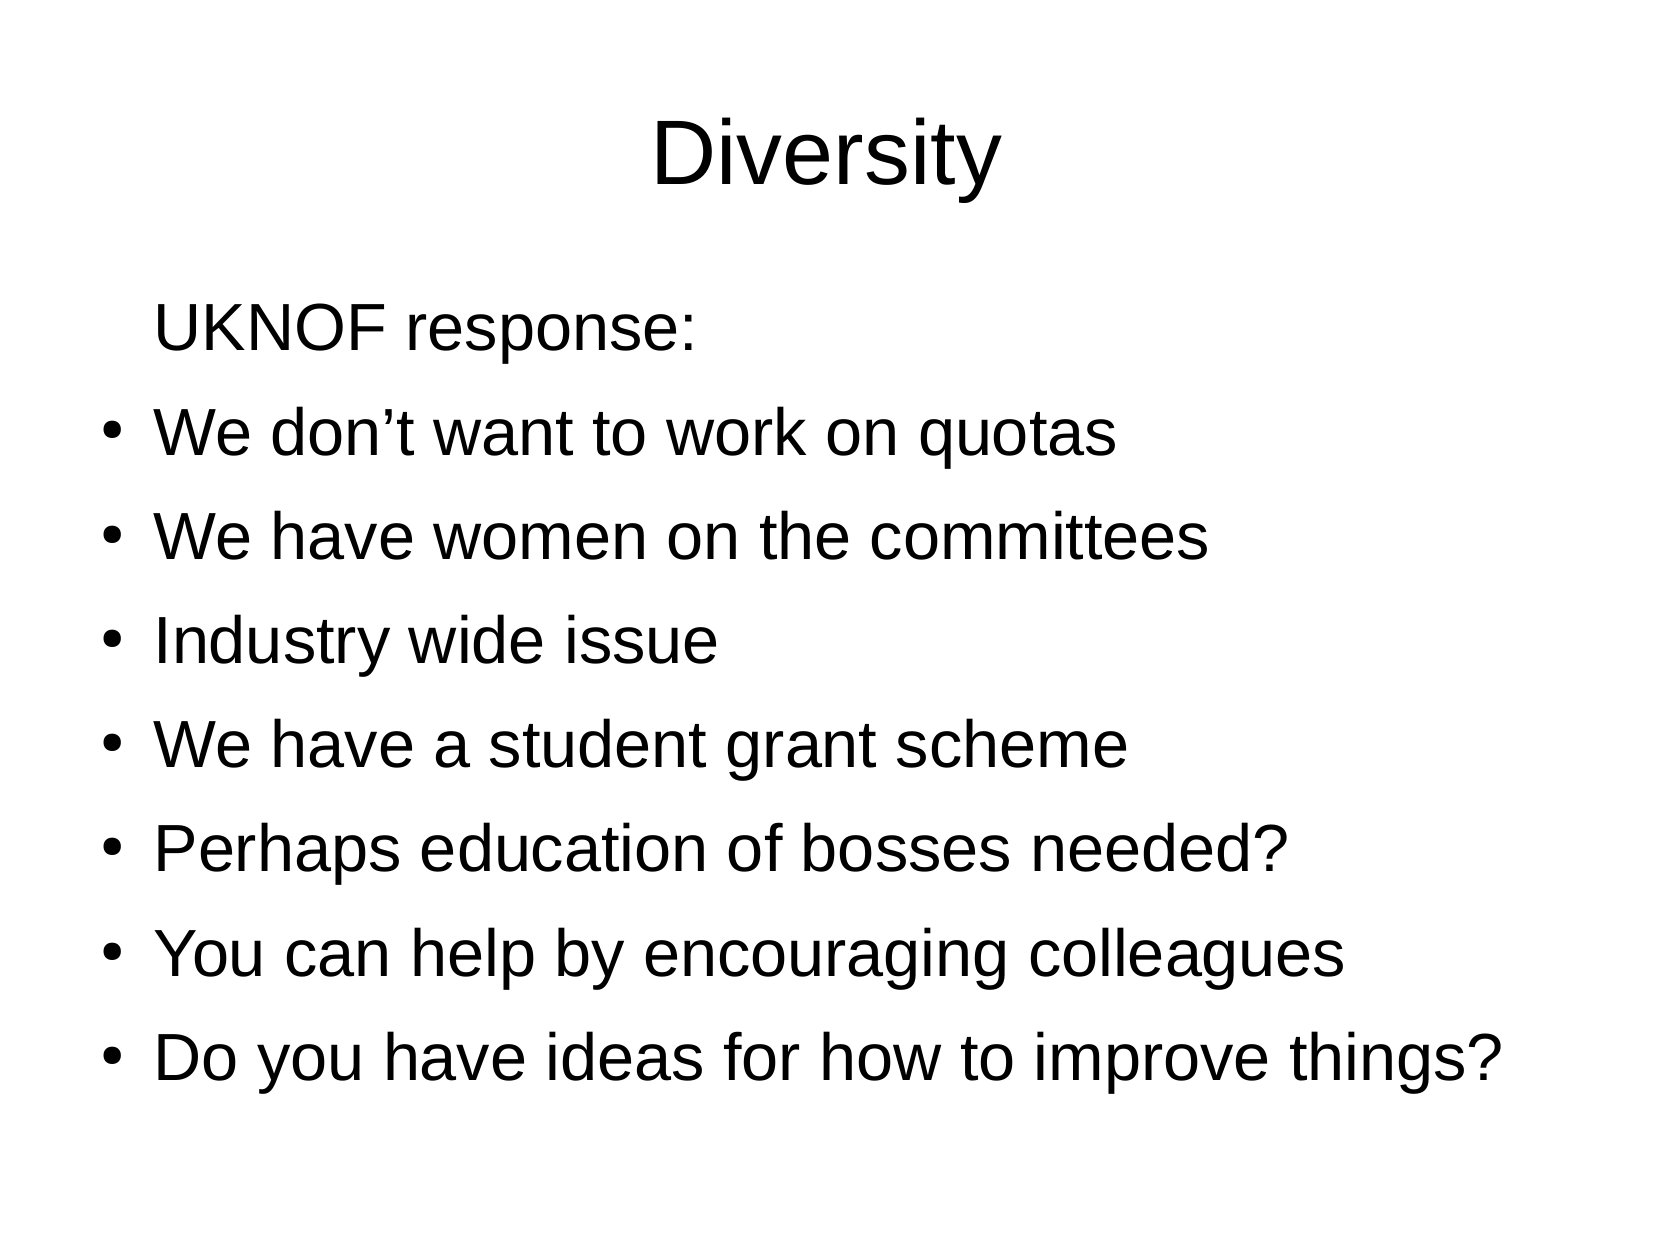

# Diversity
UKNOF response:
We don’t want to work on quotas
We have women on the committees
Industry wide issue
We have a student grant scheme
Perhaps education of bosses needed?
You can help by encouraging colleagues
Do you have ideas for how to improve things?